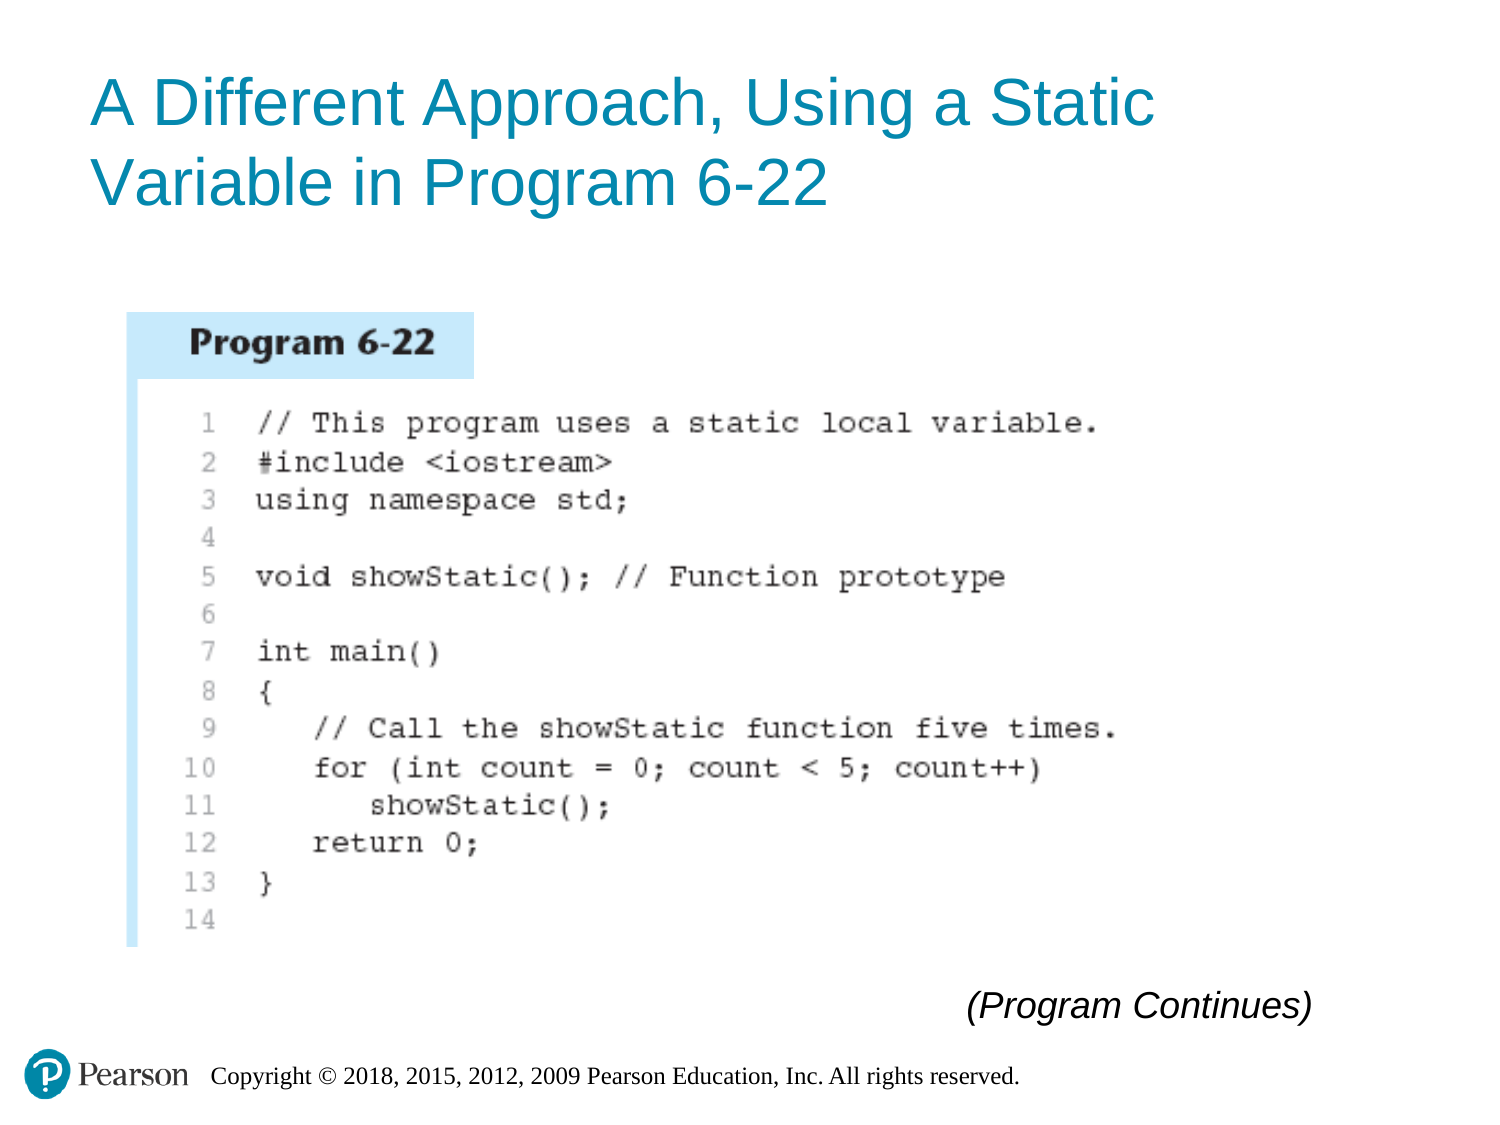

# A Different Approach, Using a Static Variable in Program 6-22
(Program Continues)